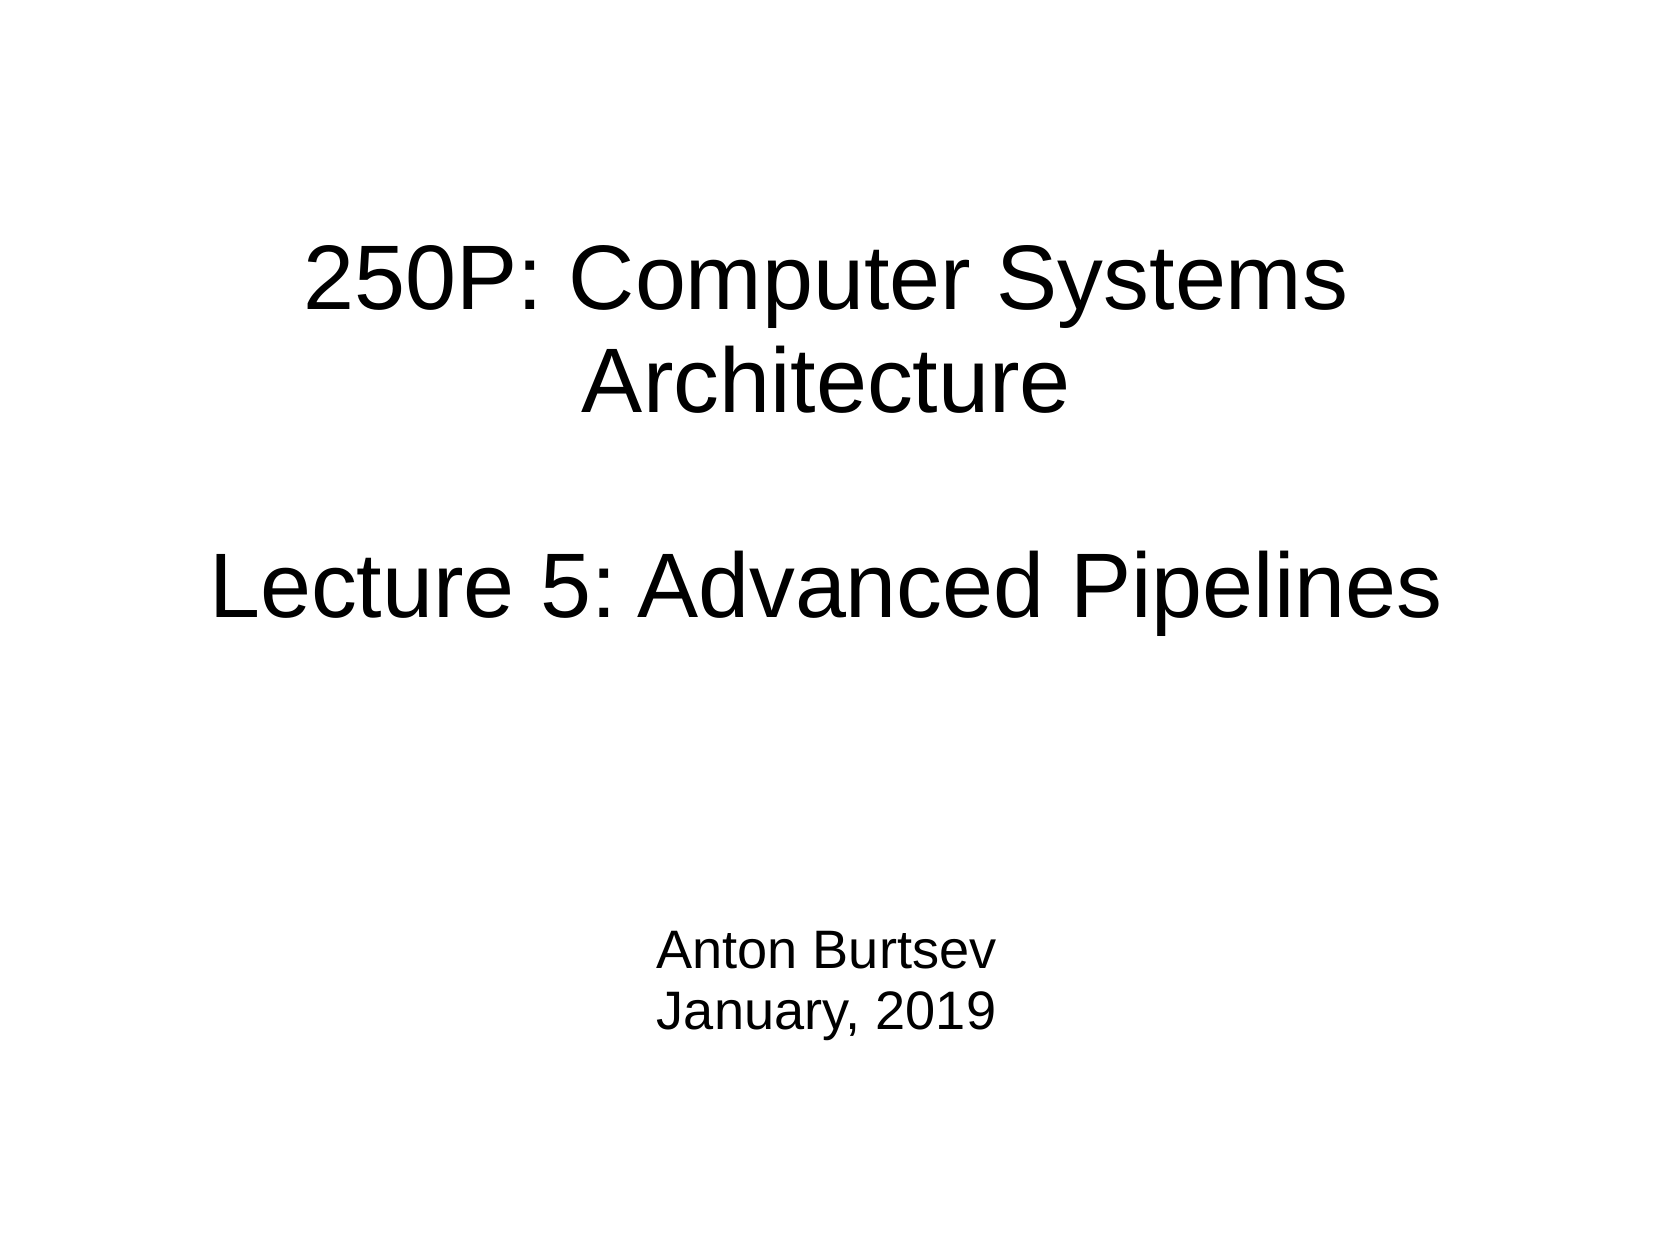

# 250P: Computer Systems Architecture Lecture 5: Advanced Pipelines
Anton Burtsev
January, 2019